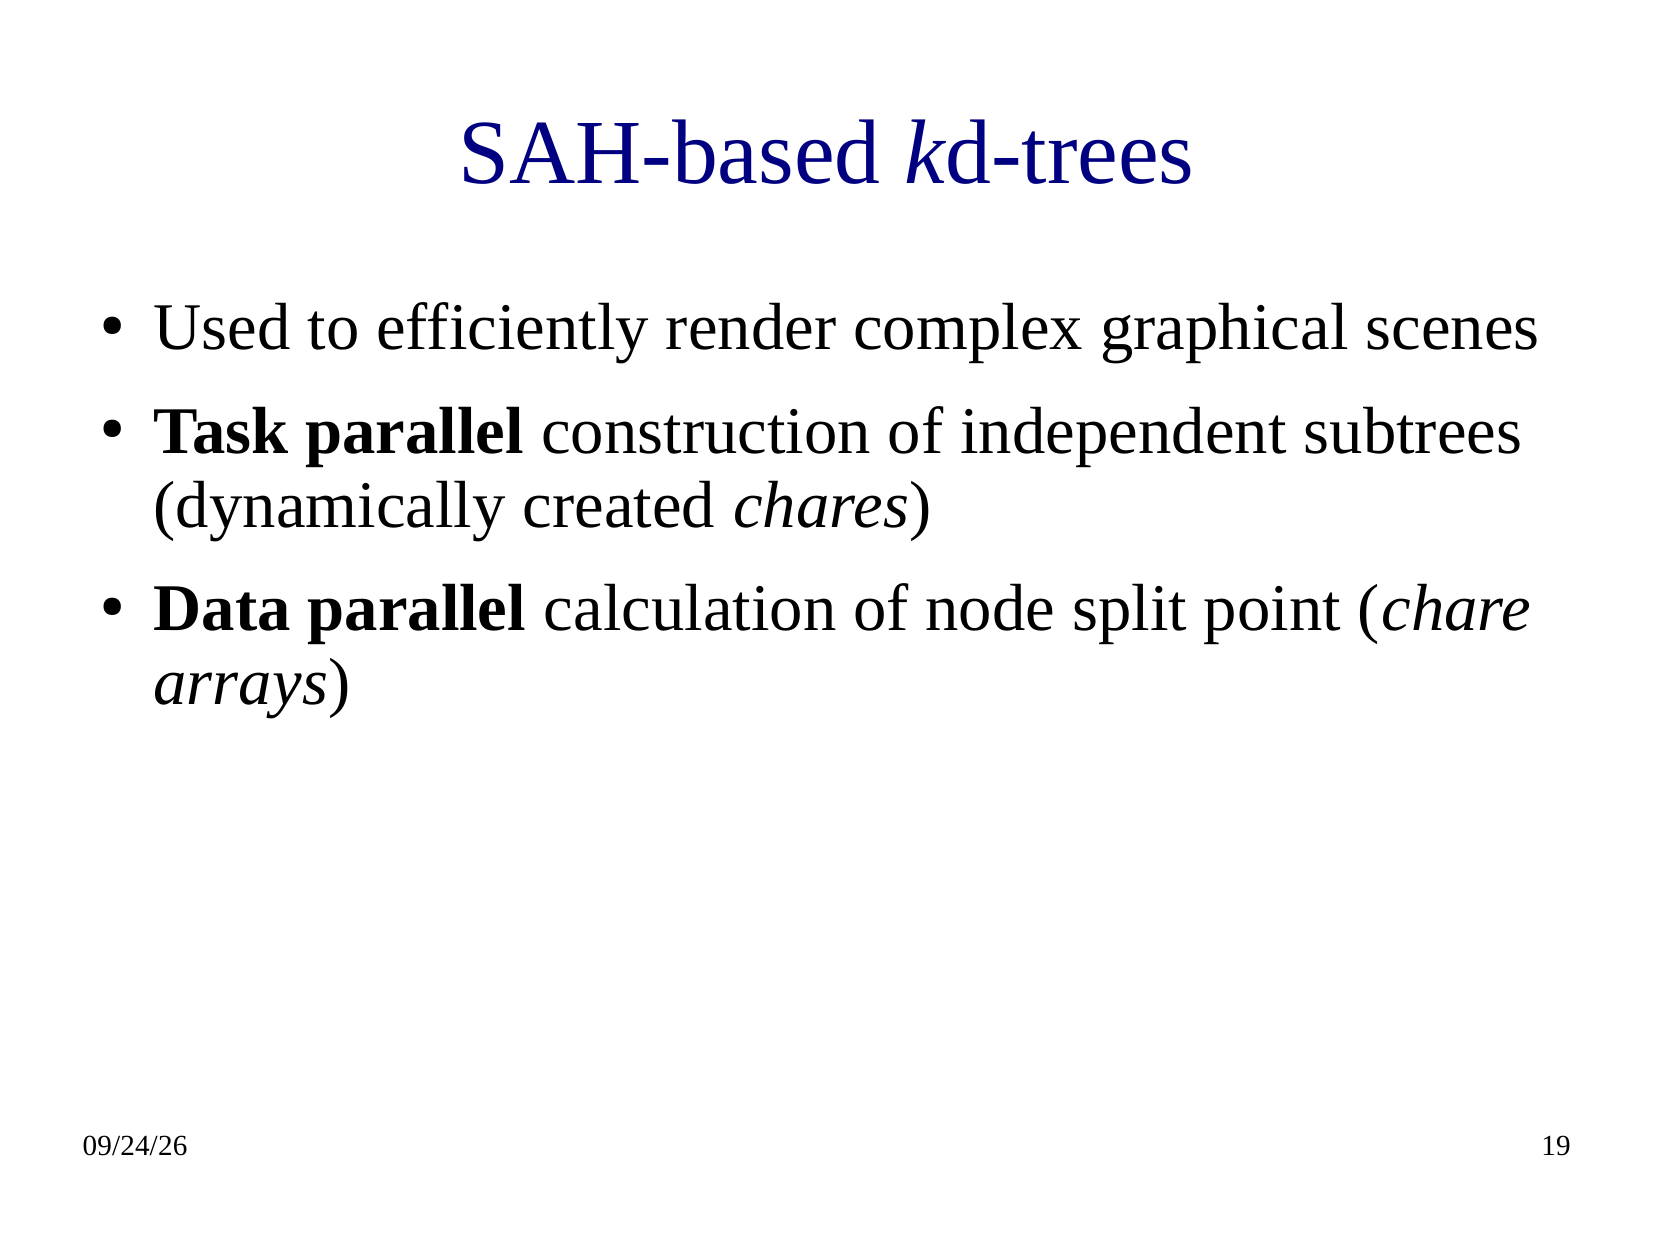

# SAH-based kd-trees
Used to efficiently render complex graphical scenes
Task parallel construction of independent subtrees (dynamically created chares)
Data parallel calculation of node split point (chare arrays)
19